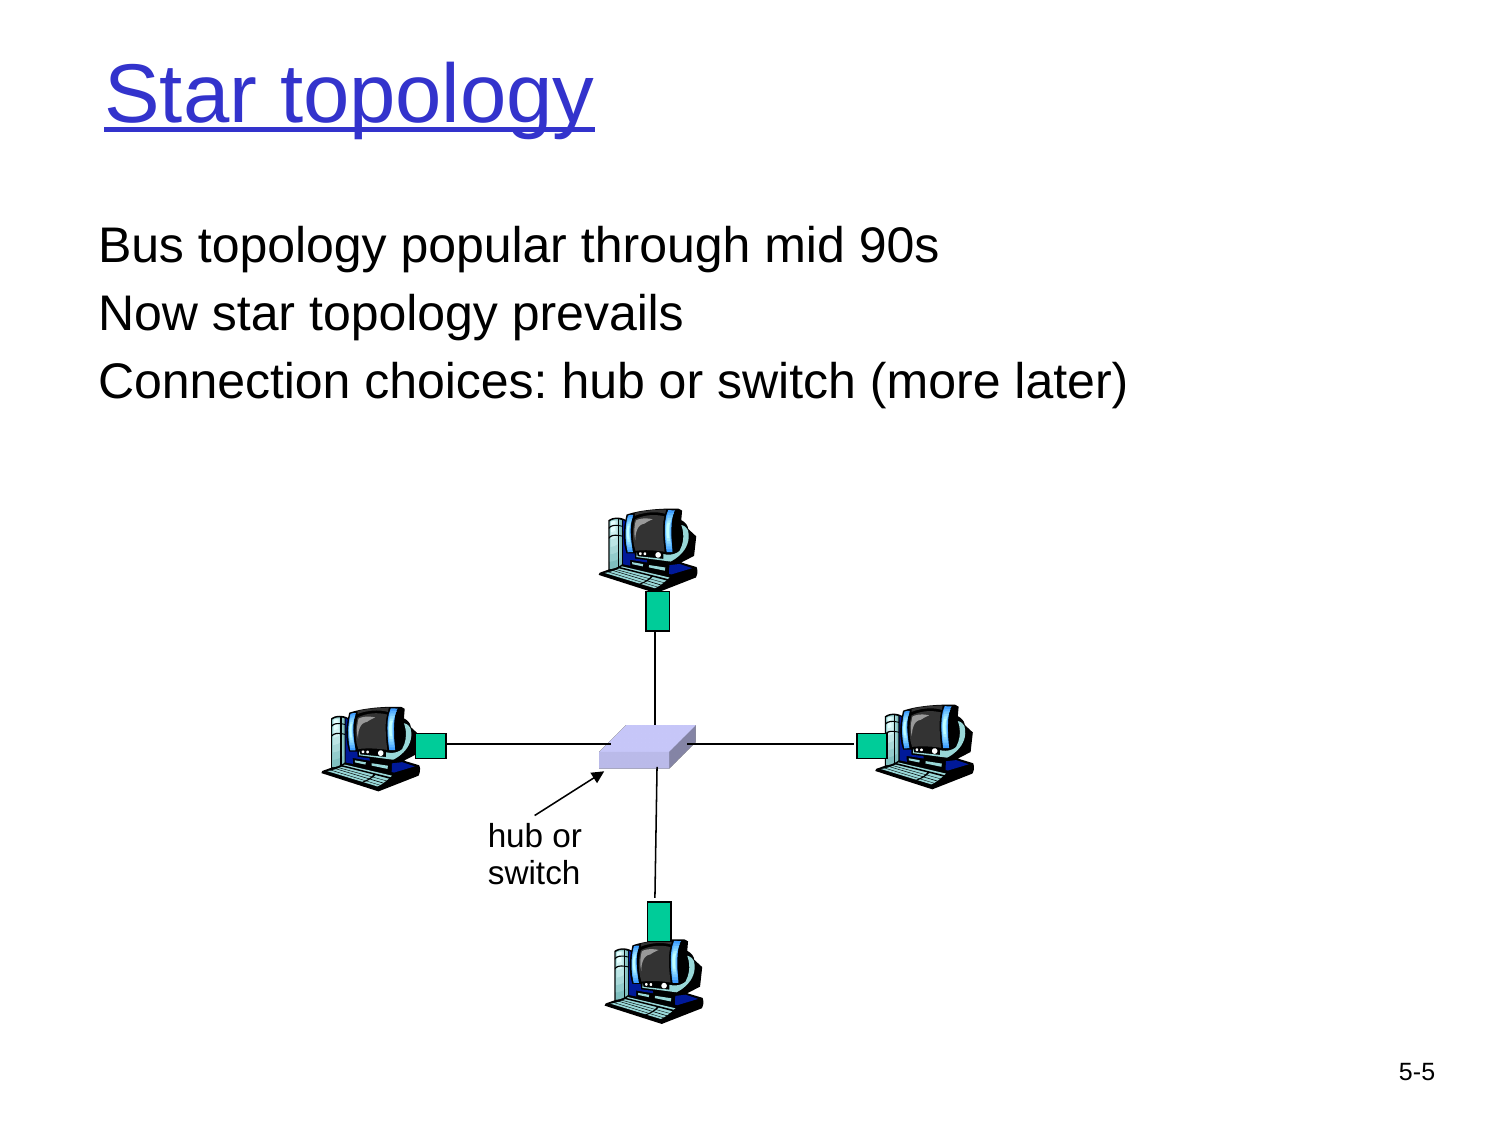

# Star topology
Bus topology popular through mid 90s
Now star topology prevails
Connection choices: hub or switch (more later)
hub or
switch
5